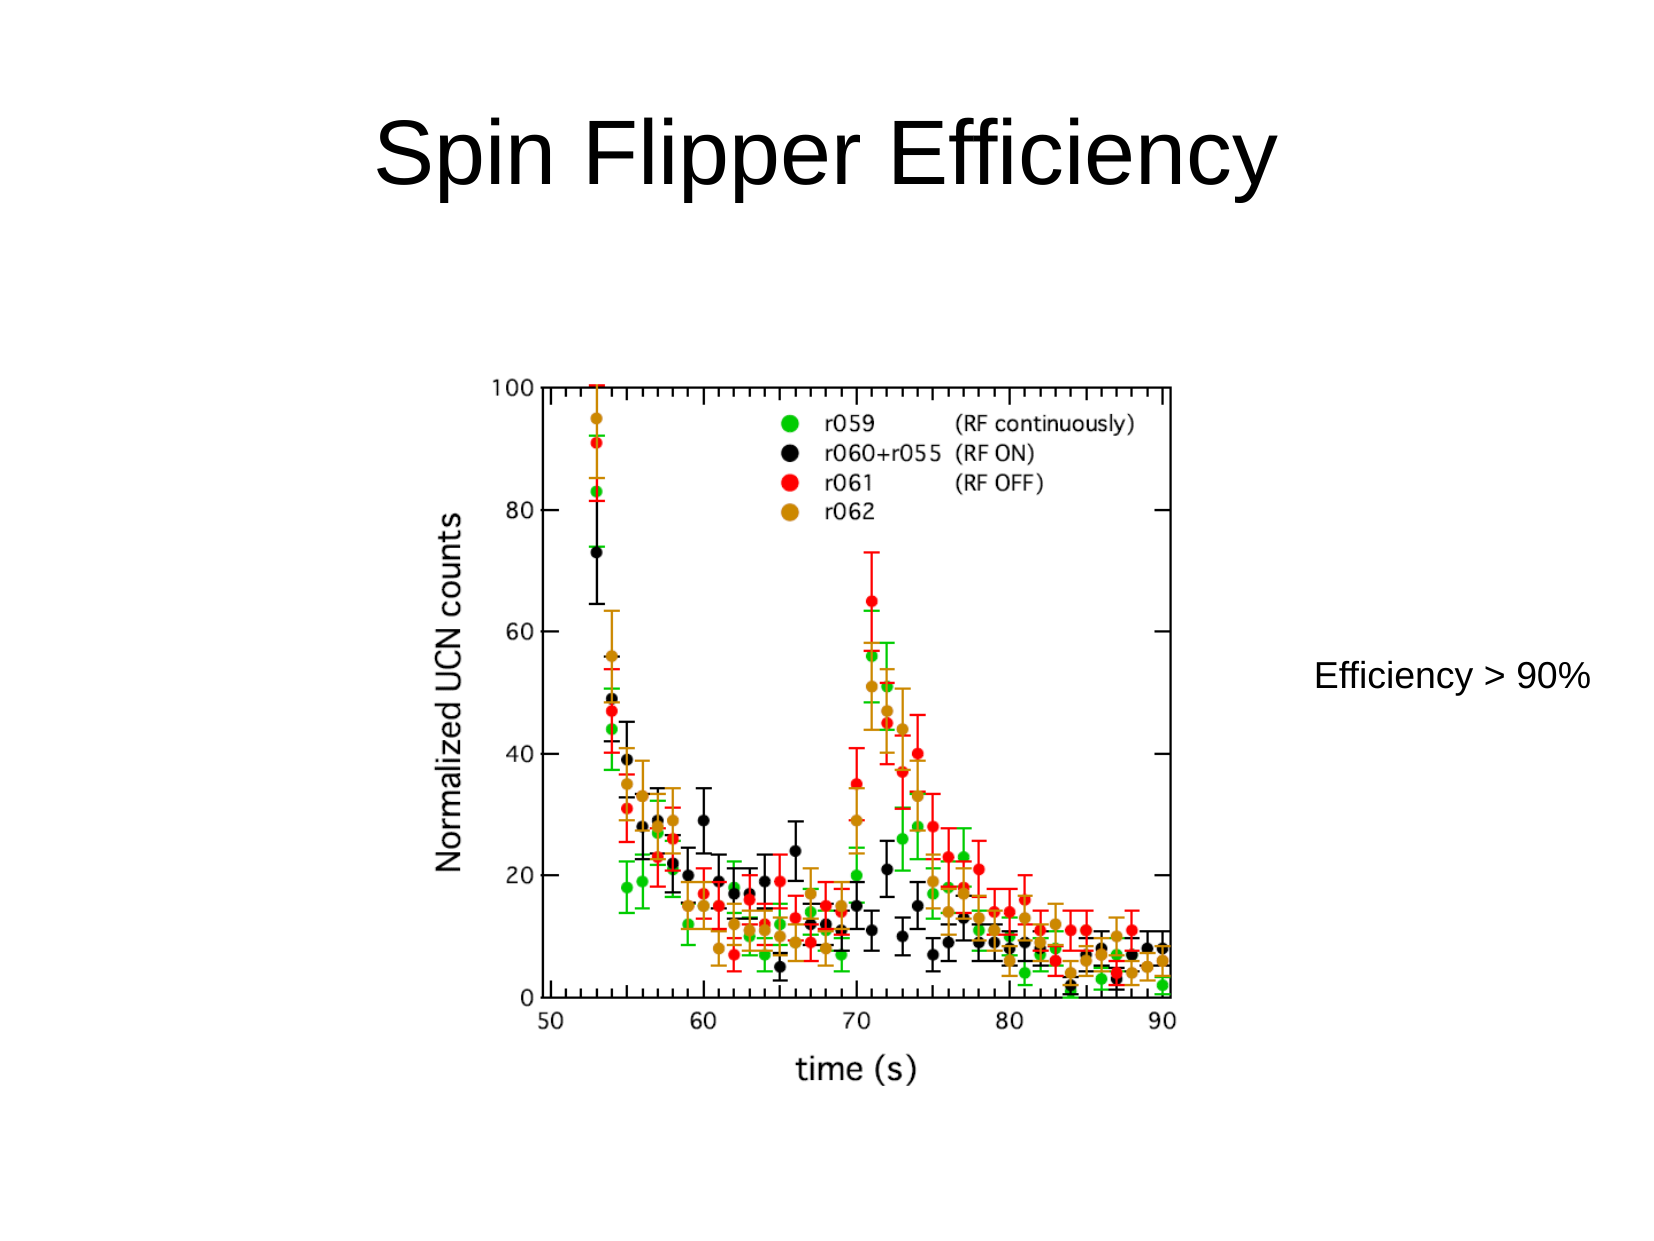

# Spin Flipper Efficiency
Efficiency > 90%